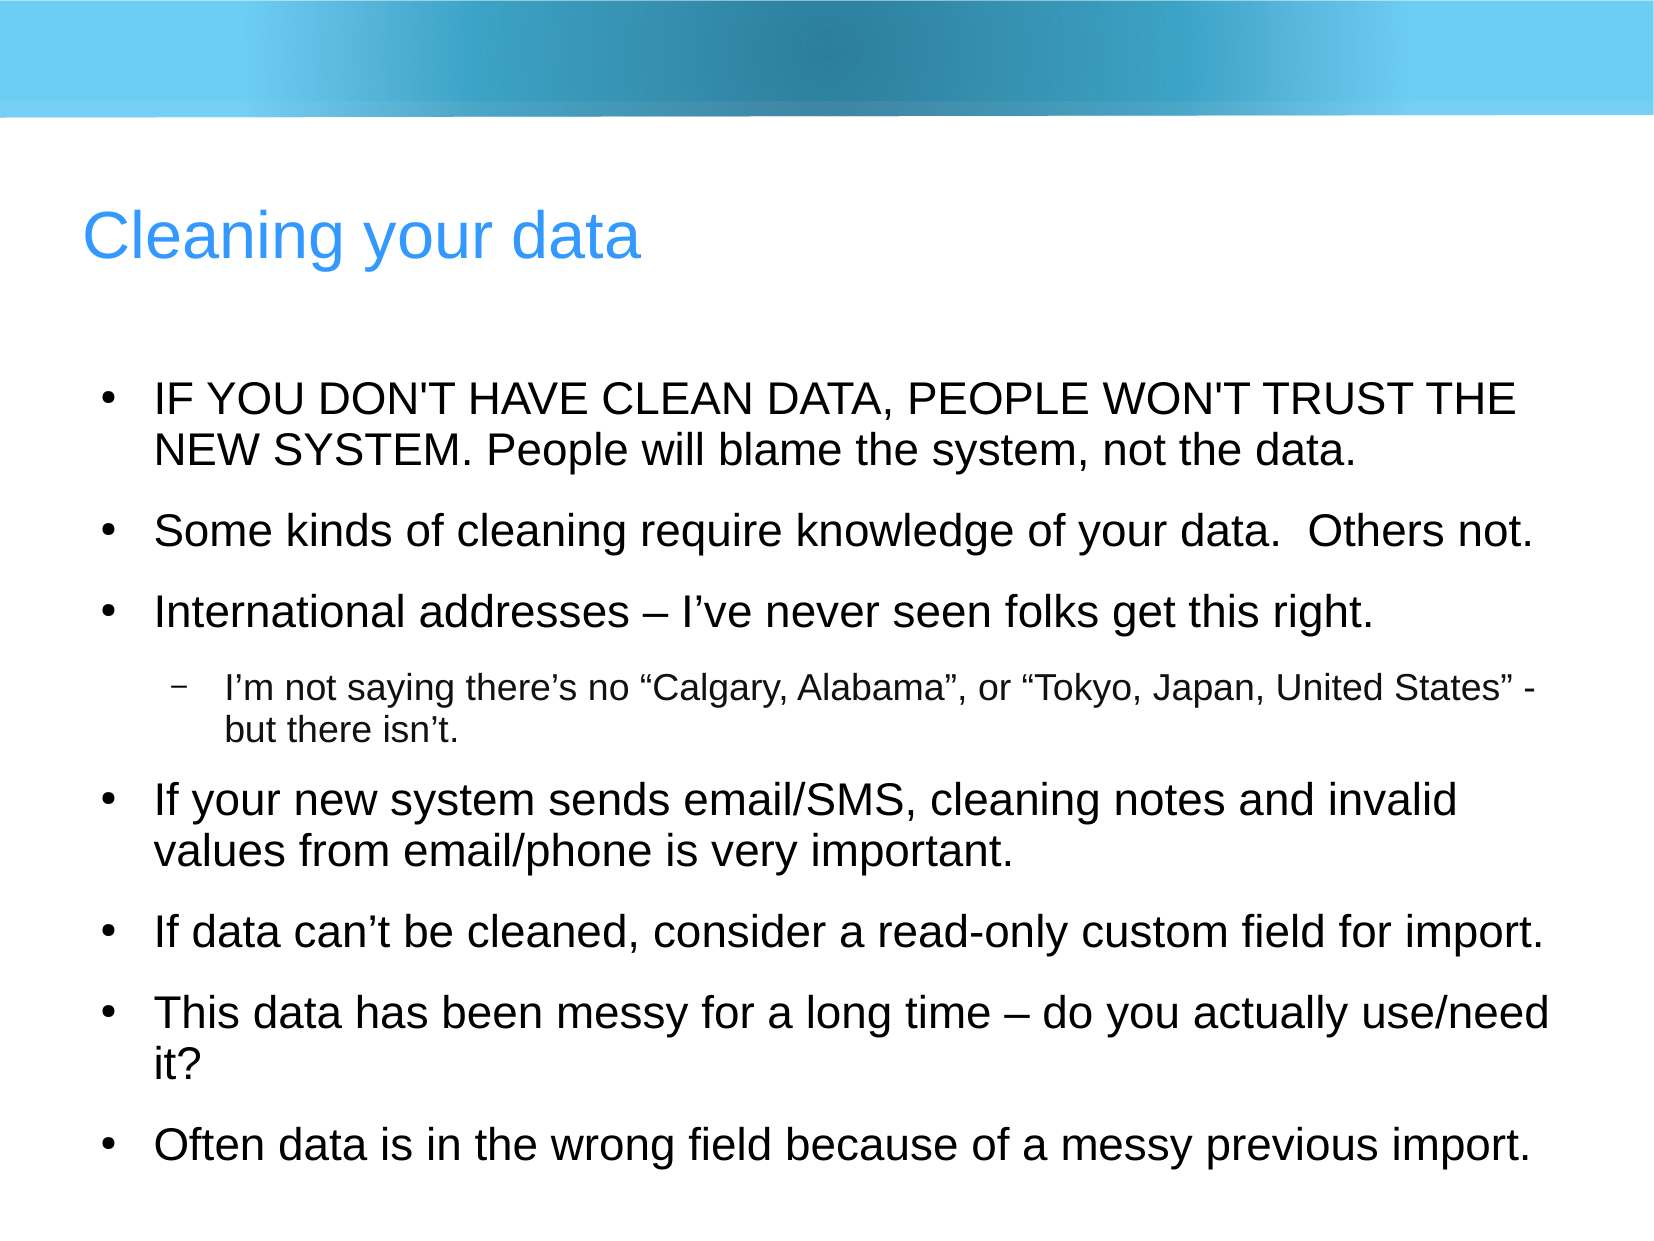

# Cleaning your data
IF YOU DON'T HAVE CLEAN DATA, PEOPLE WON'T TRUST THE NEW SYSTEM. People will blame the system, not the data.
Some kinds of cleaning require knowledge of your data. Others not.
International addresses – I’ve never seen folks get this right.
I’m not saying there’s no “Calgary, Alabama”, or “Tokyo, Japan, United States” - but there isn’t.
If your new system sends email/SMS, cleaning notes and invalid values from email/phone is very important.
If data can’t be cleaned, consider a read-only custom field for import.
This data has been messy for a long time – do you actually use/need it?
Often data is in the wrong field because of a messy previous import.